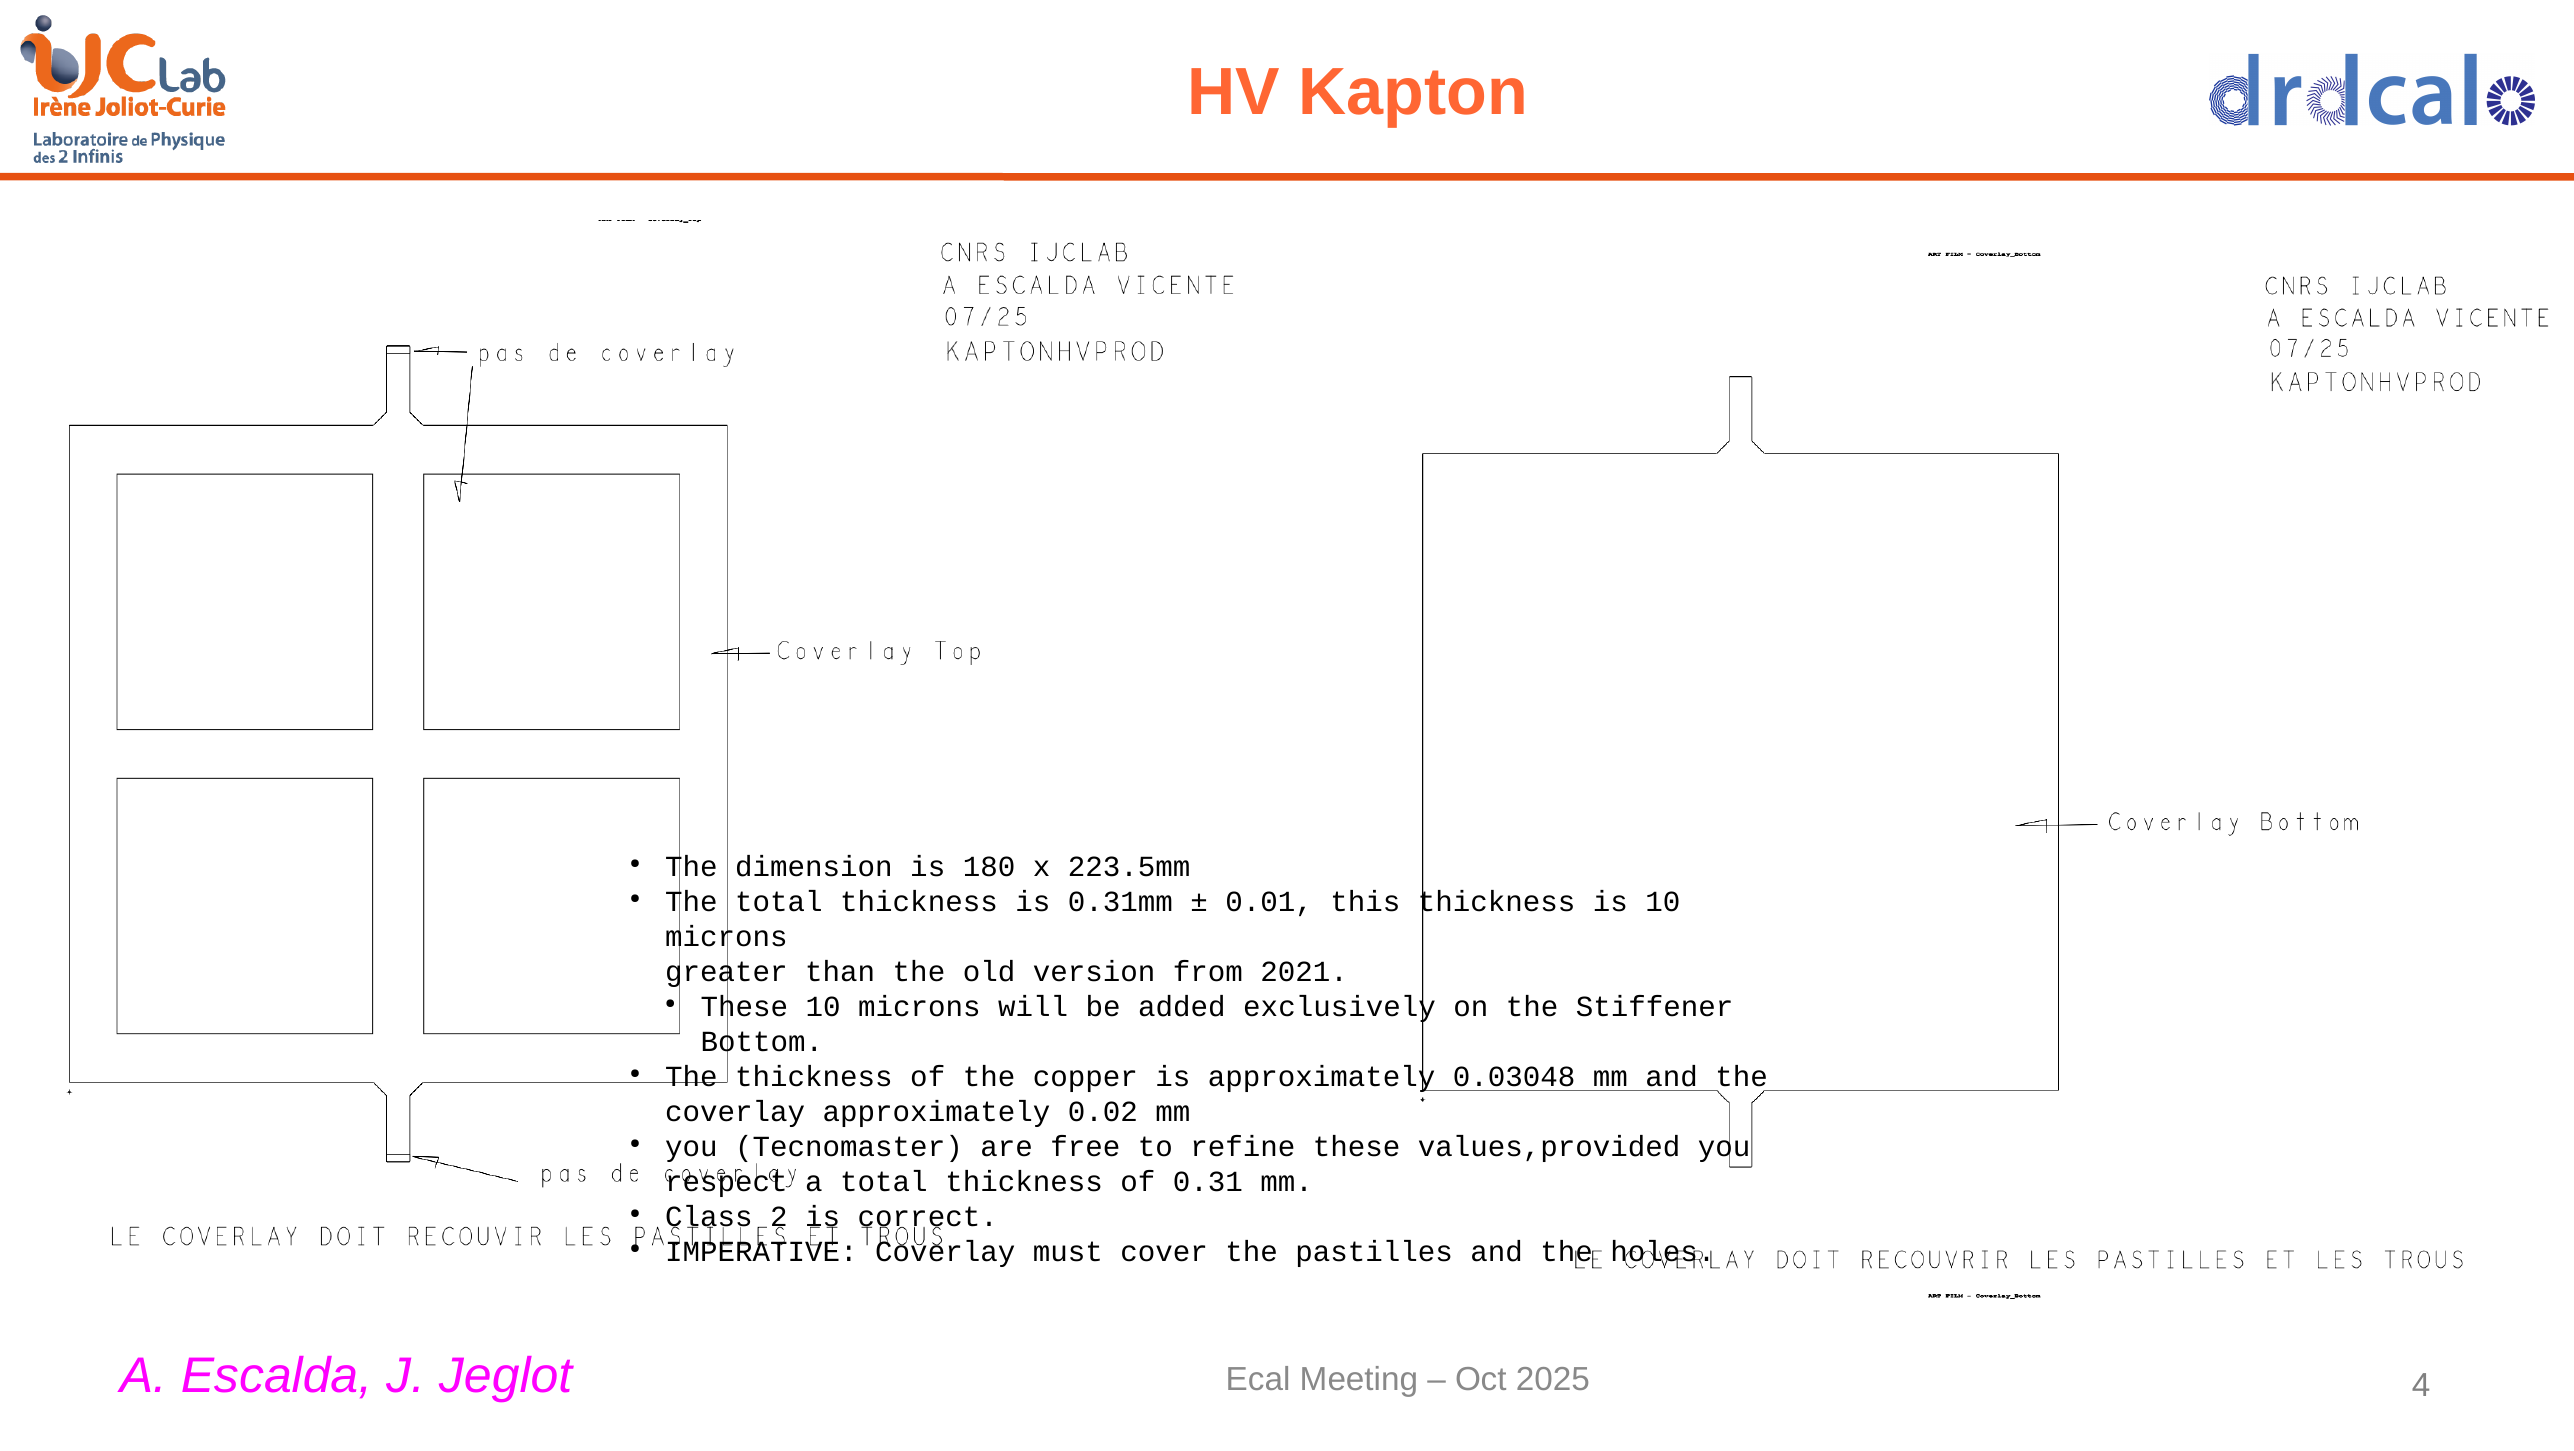

# HV Kapton
The dimension is 180 x 223.5mm
The total thickness is 0.31mm ± 0.01, this thickness is 10 microns
greater than the old version from 2021.
These 10 microns will be added exclusively on the Stiffener Bottom.
The thickness of the copper is approximately 0.03048 mm and the
coverlay approximately 0.02 mm
you (Tecnomaster) are free to refine these values,provided you
respect a total thickness of 0.31 mm.
Class 2 is correct.
IMPERATIVE: Coverlay must cover the pastilles and the holes.
A. Escalda, J. Jeglot
4